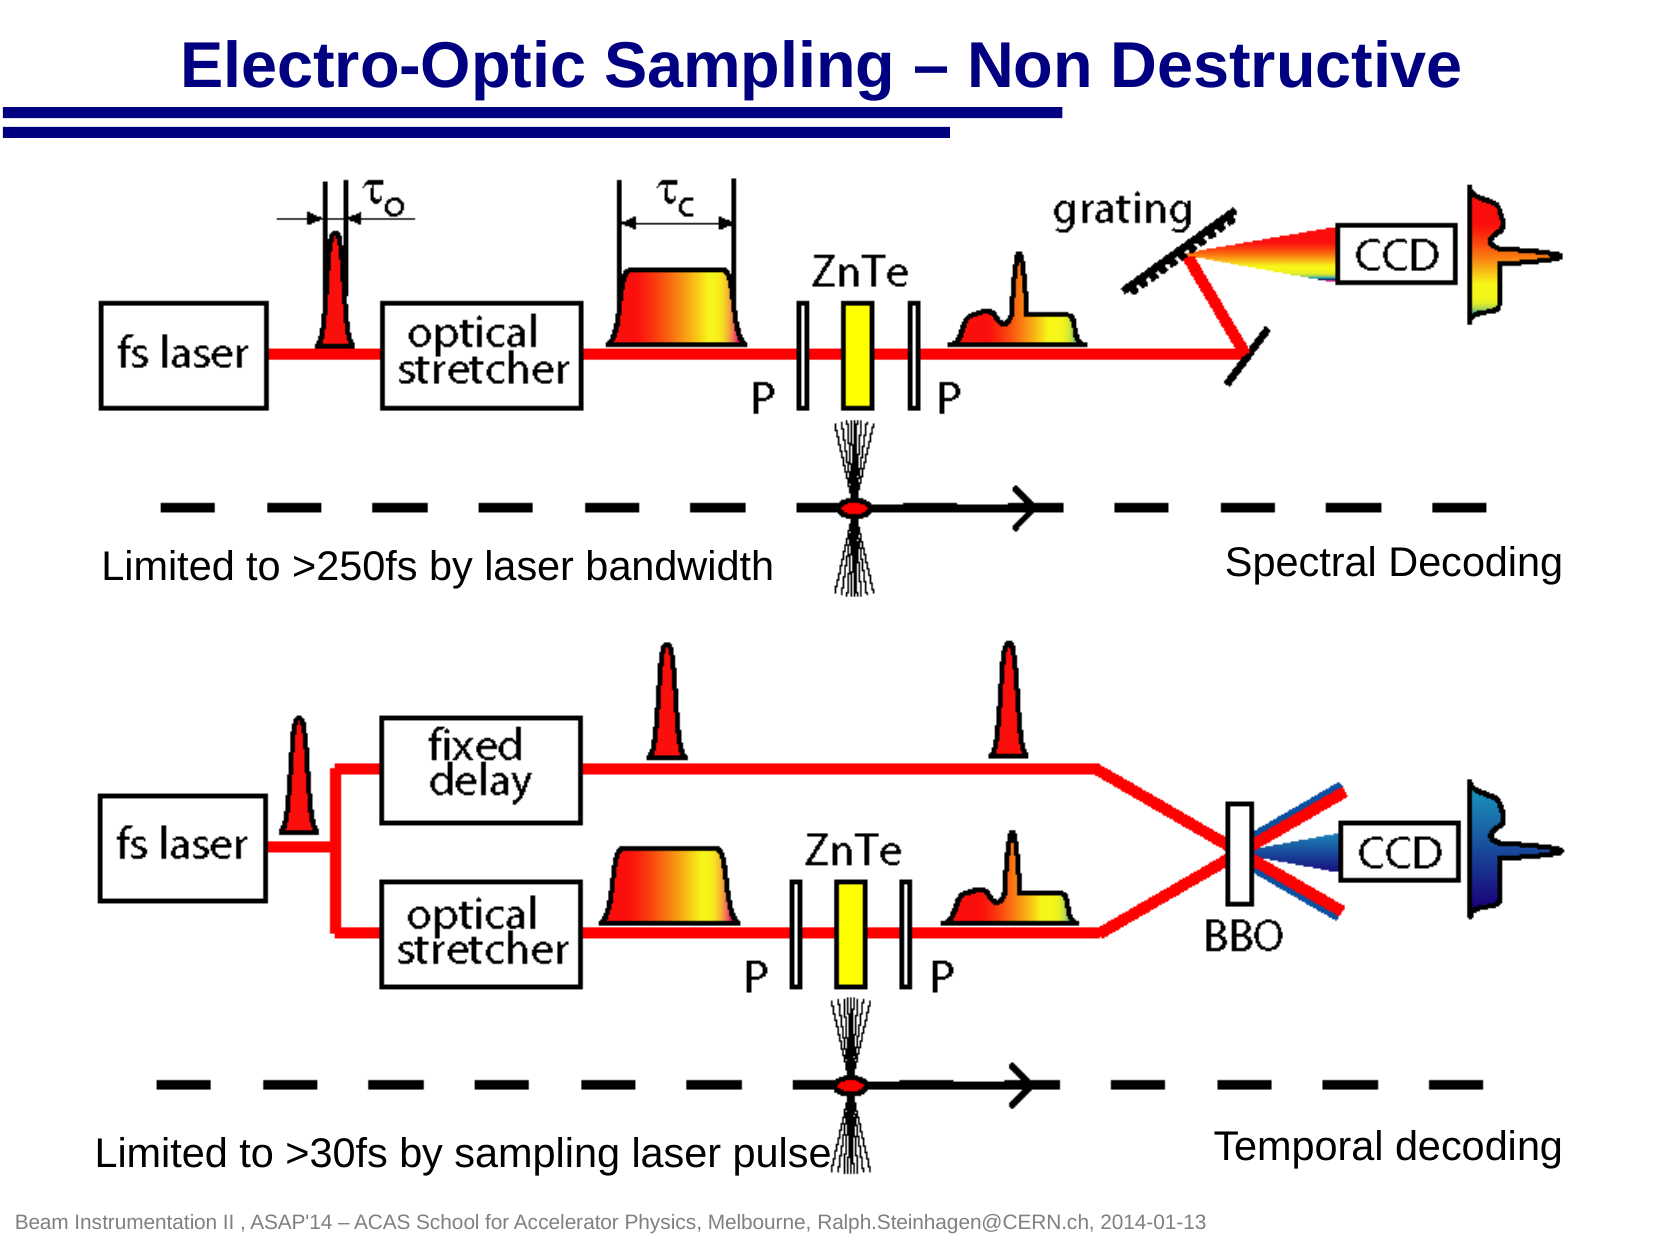

# Electro-Optic Sampling – Non Destructive
Spectral Decoding
Limited to >250fs by laser bandwidth
Temporal decoding
Limited to >30fs by sampling laser pulse